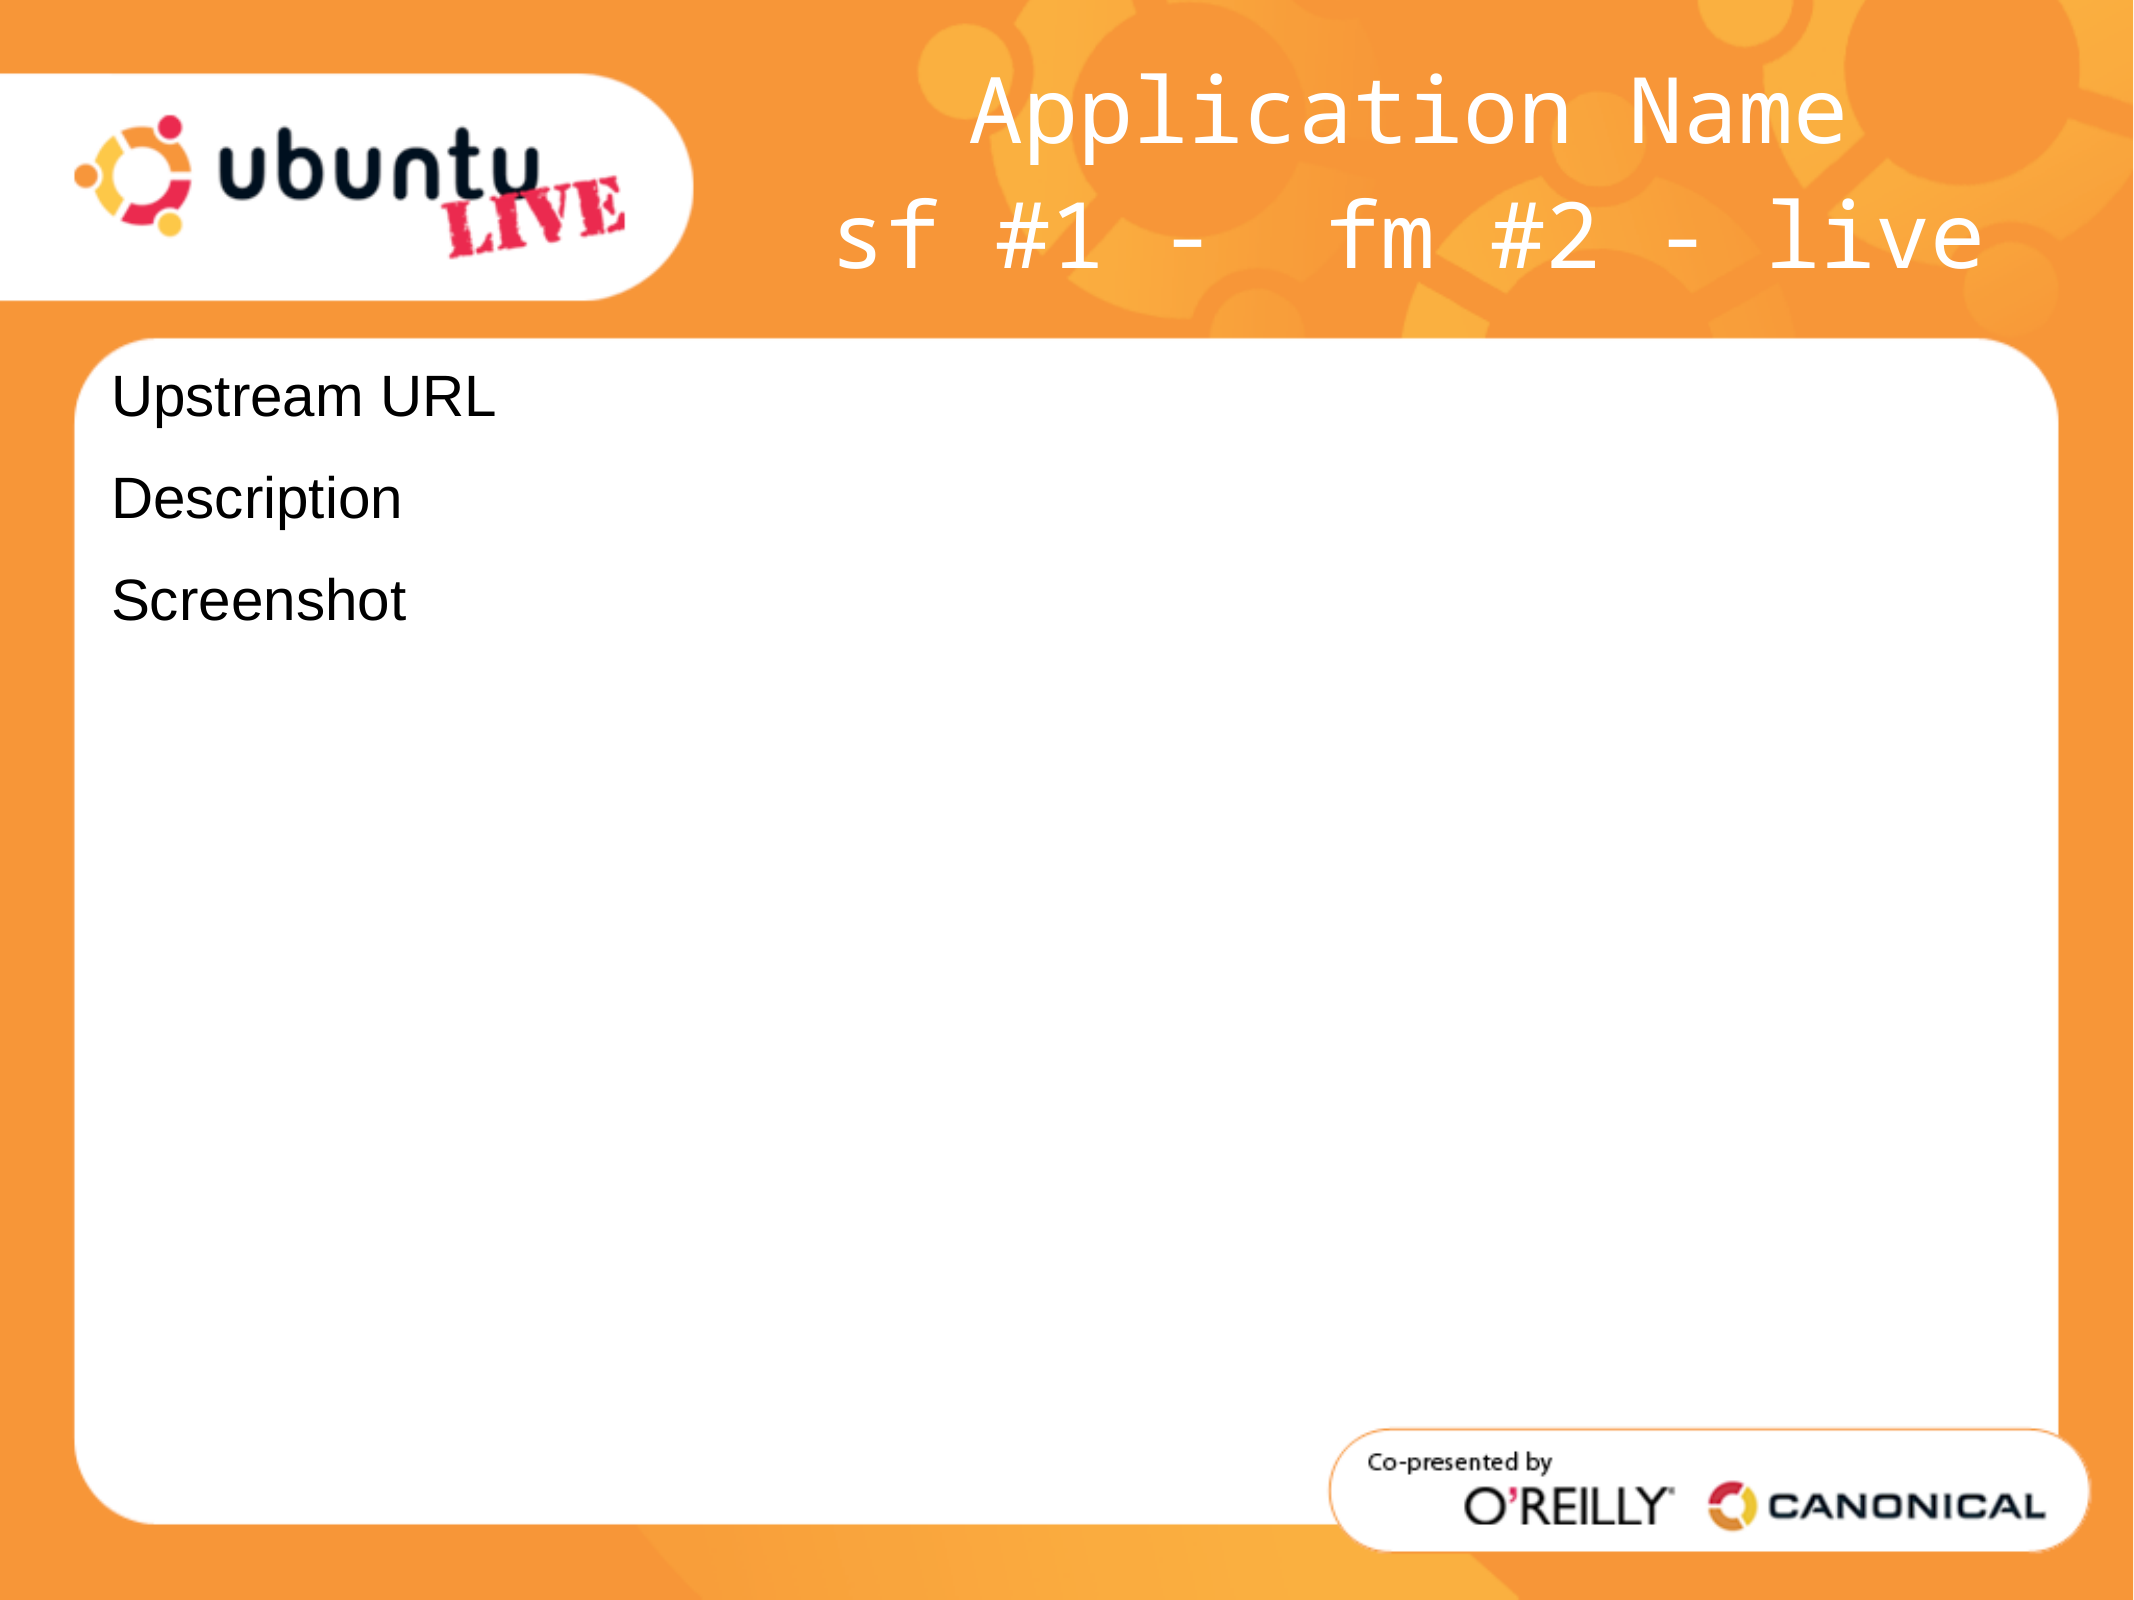

Application Name
sf #1 - fm #2 - live
# Upstream URL
Description
Screenshot